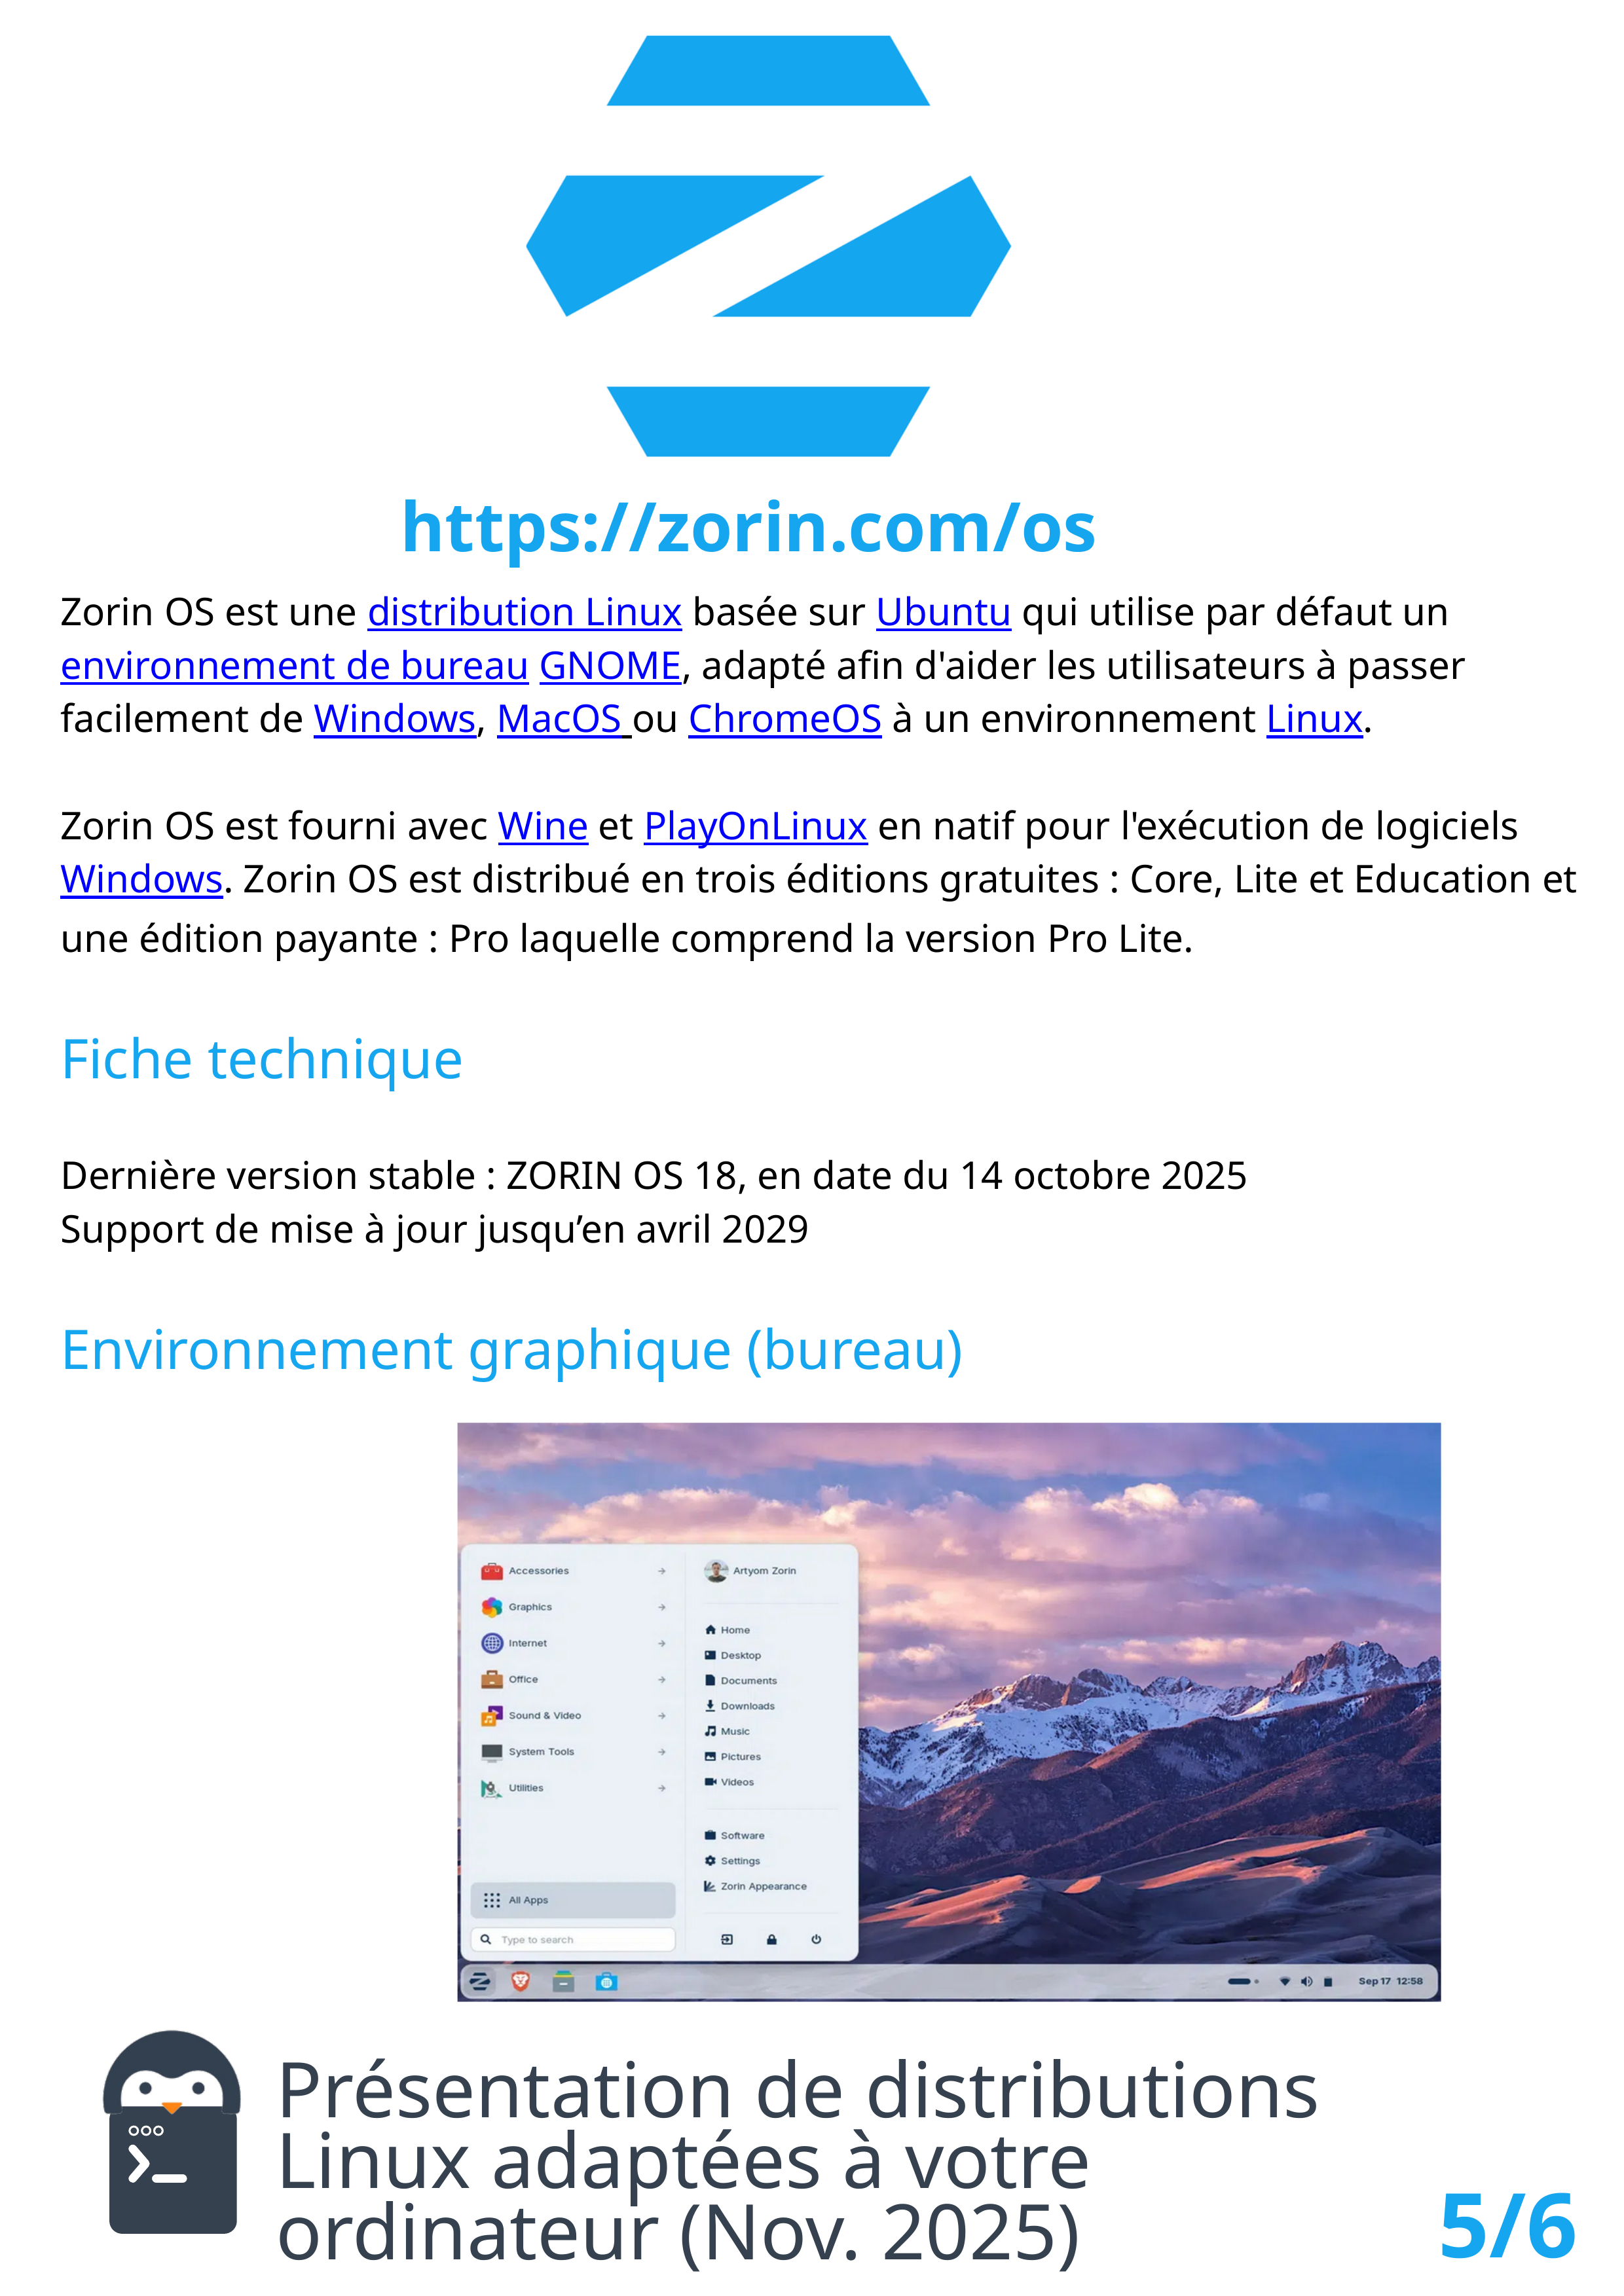

https://zorin.com/os
Zorin OS est une distribution Linux basée sur Ubuntu qui utilise par défaut un environnement de bureau GNOME, adapté afin d'aider les utilisateurs à passer facilement de Windows, MacOS ou ChromeOS à un environnement Linux.
Zorin OS est fourni avec Wine et PlayOnLinux en natif pour l'exécution de logiciels Windows. Zorin OS est distribué en trois éditions gratuites : Core, Lite et Education et une édition payante : Pro laquelle comprend la version Pro Lite.
Fiche technique
Dernière version stable : ZORIN OS 18, en date du 14 octobre 2025
Support de mise à jour jusqu’en avril 2029
Environnement graphique (bureau)
Présentation de distributions Linux adaptées à votre ordinateur (Nov. 2025)
5/6